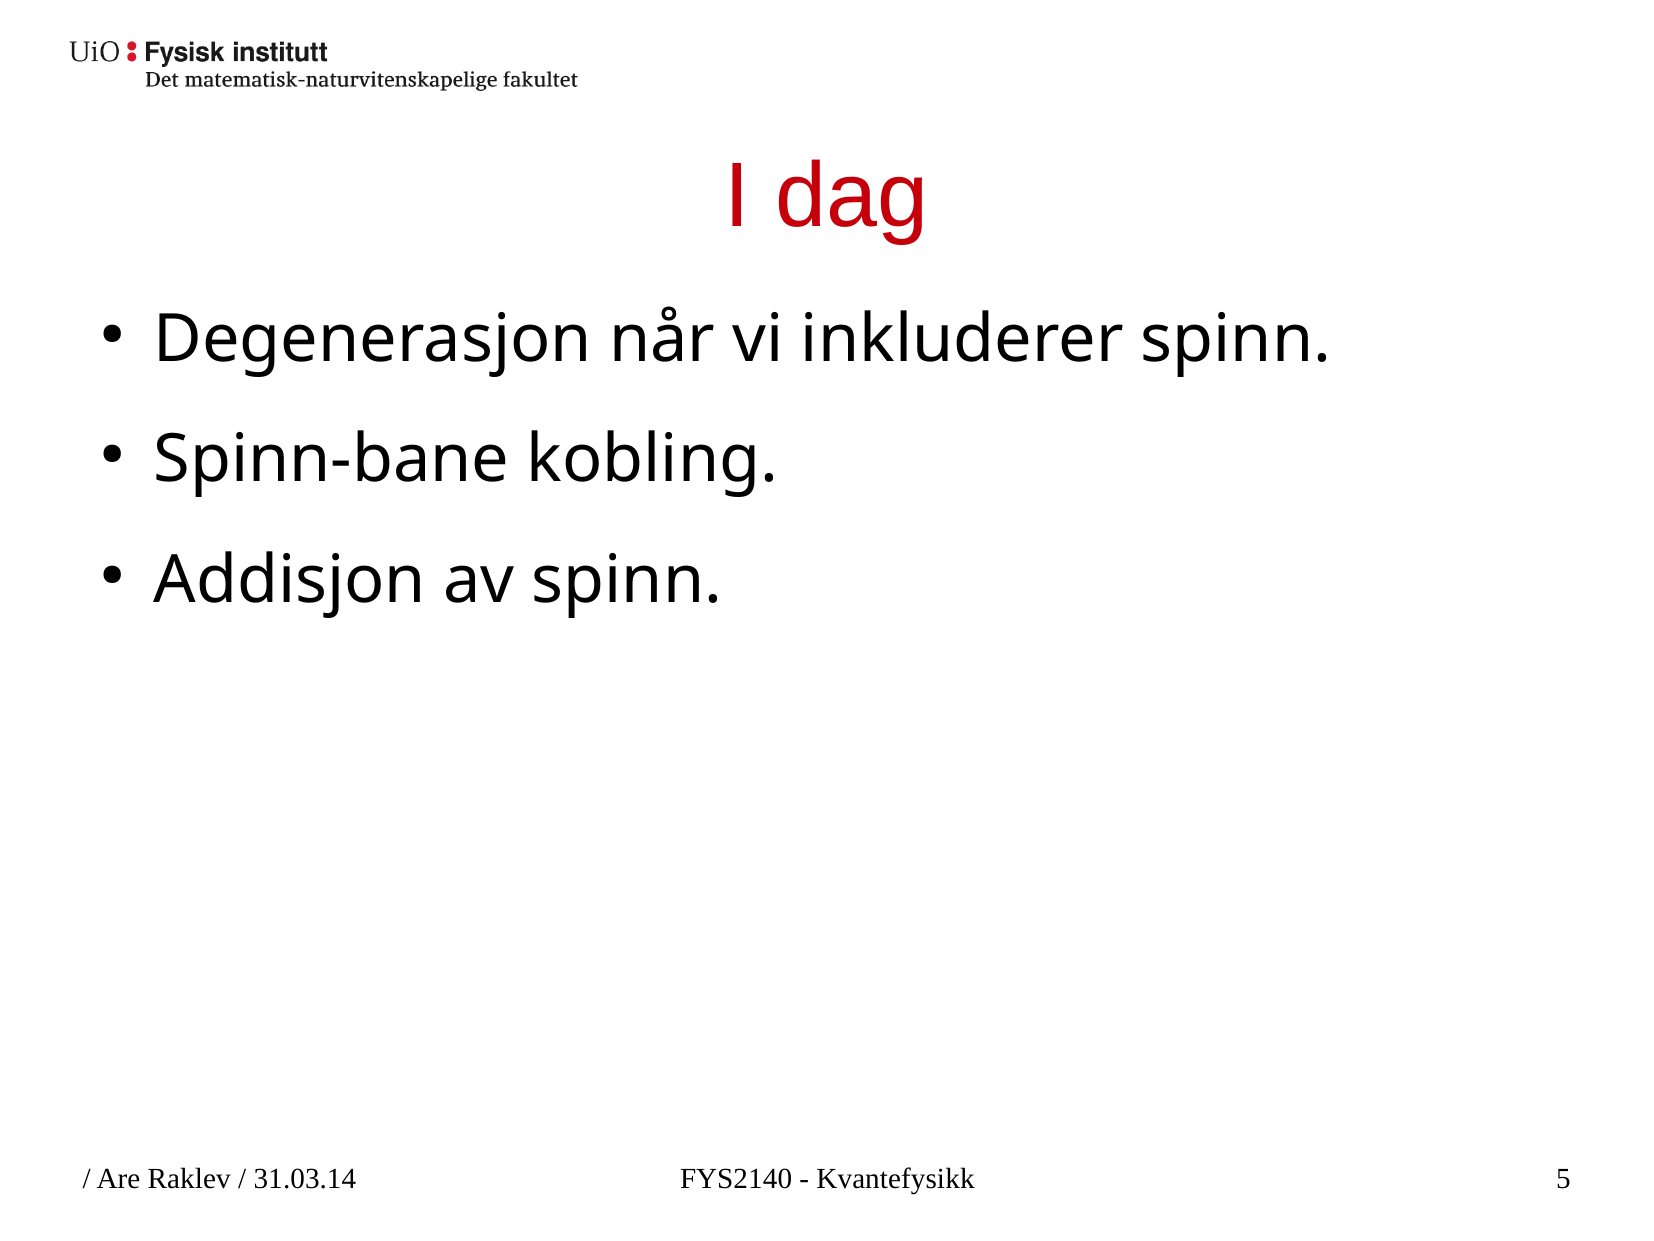

# I dag
Degenerasjon når vi inkluderer spinn.
Spinn-bane kobling.
Addisjon av spinn.
/ Are Raklev / 31.03.14
FYS2140 - Kvantefysikk
5